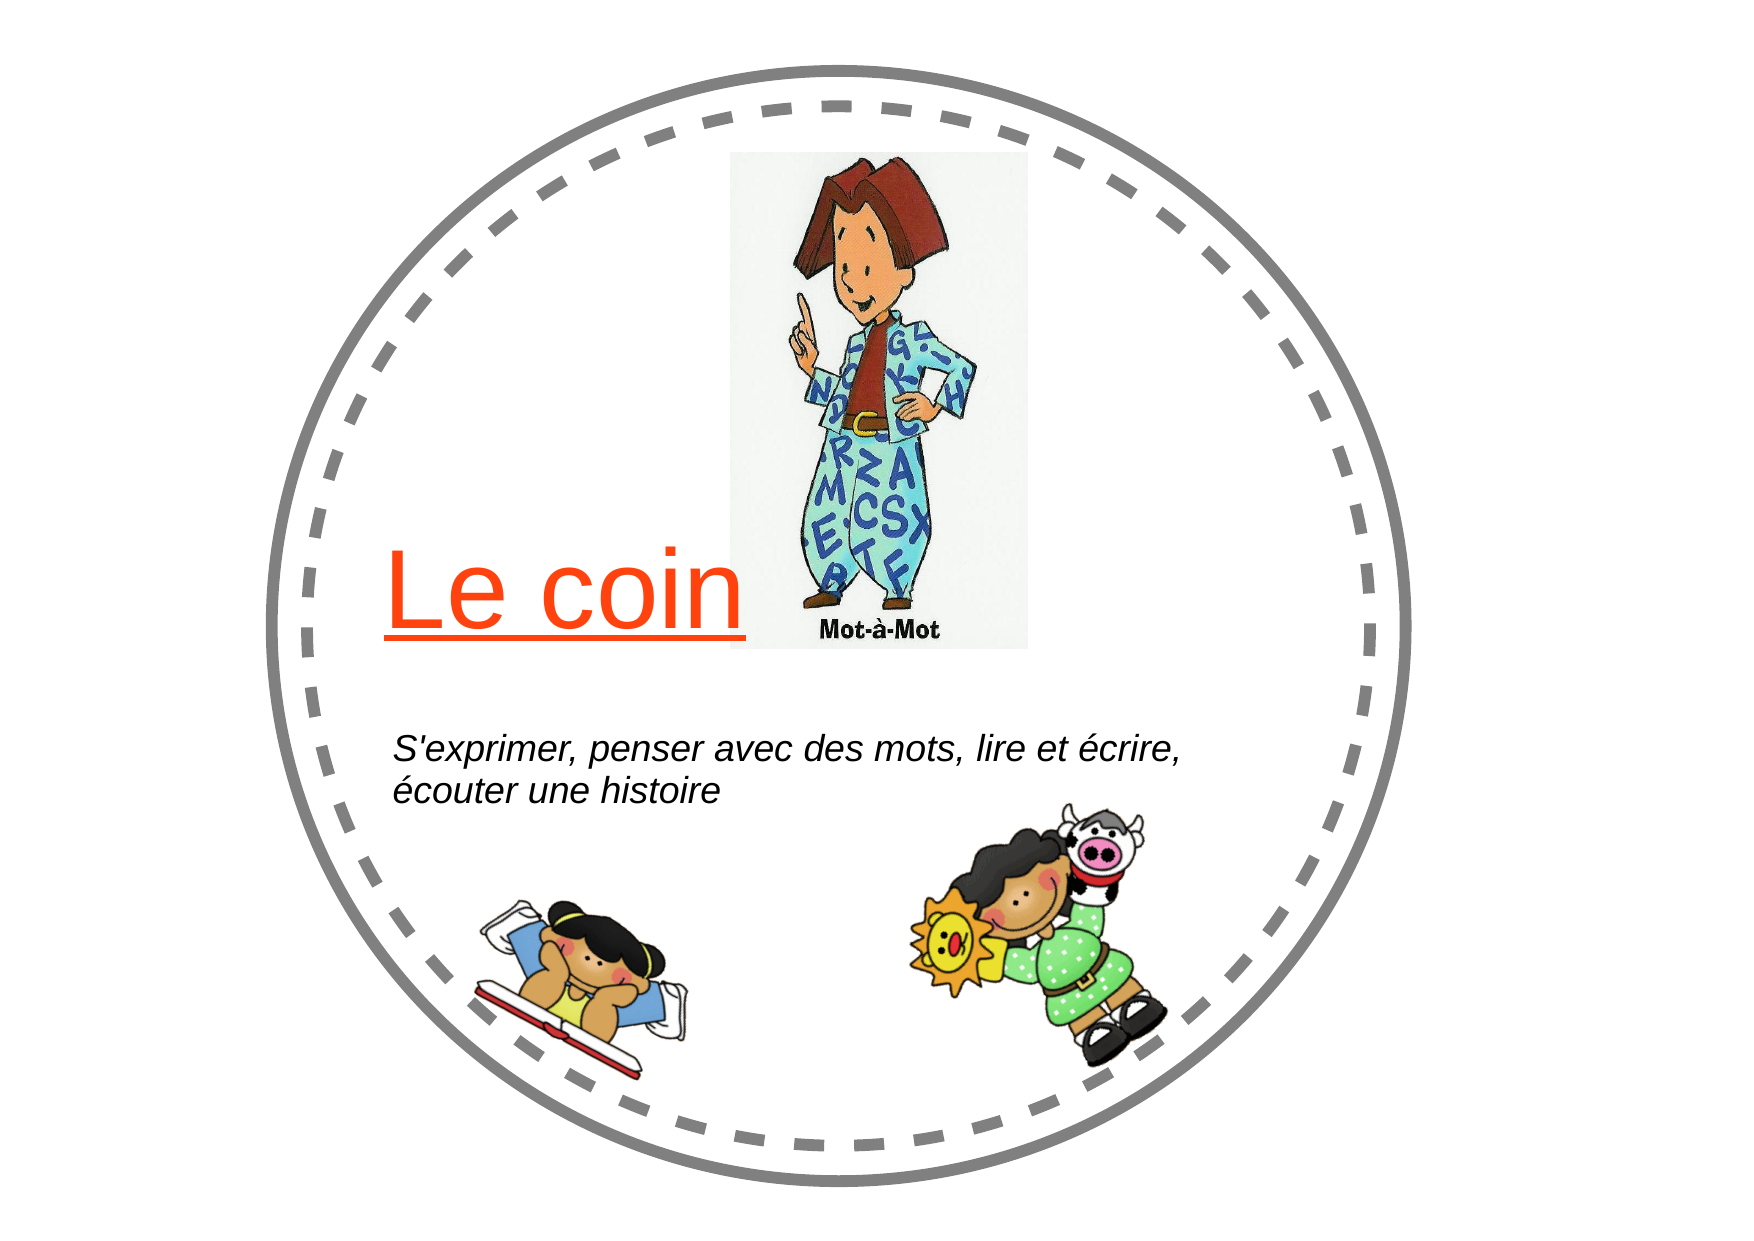

Espace logico / mathématiques
Le coin
S'exprimer, penser avec des mots, lire et écrire,
écouter une histoire